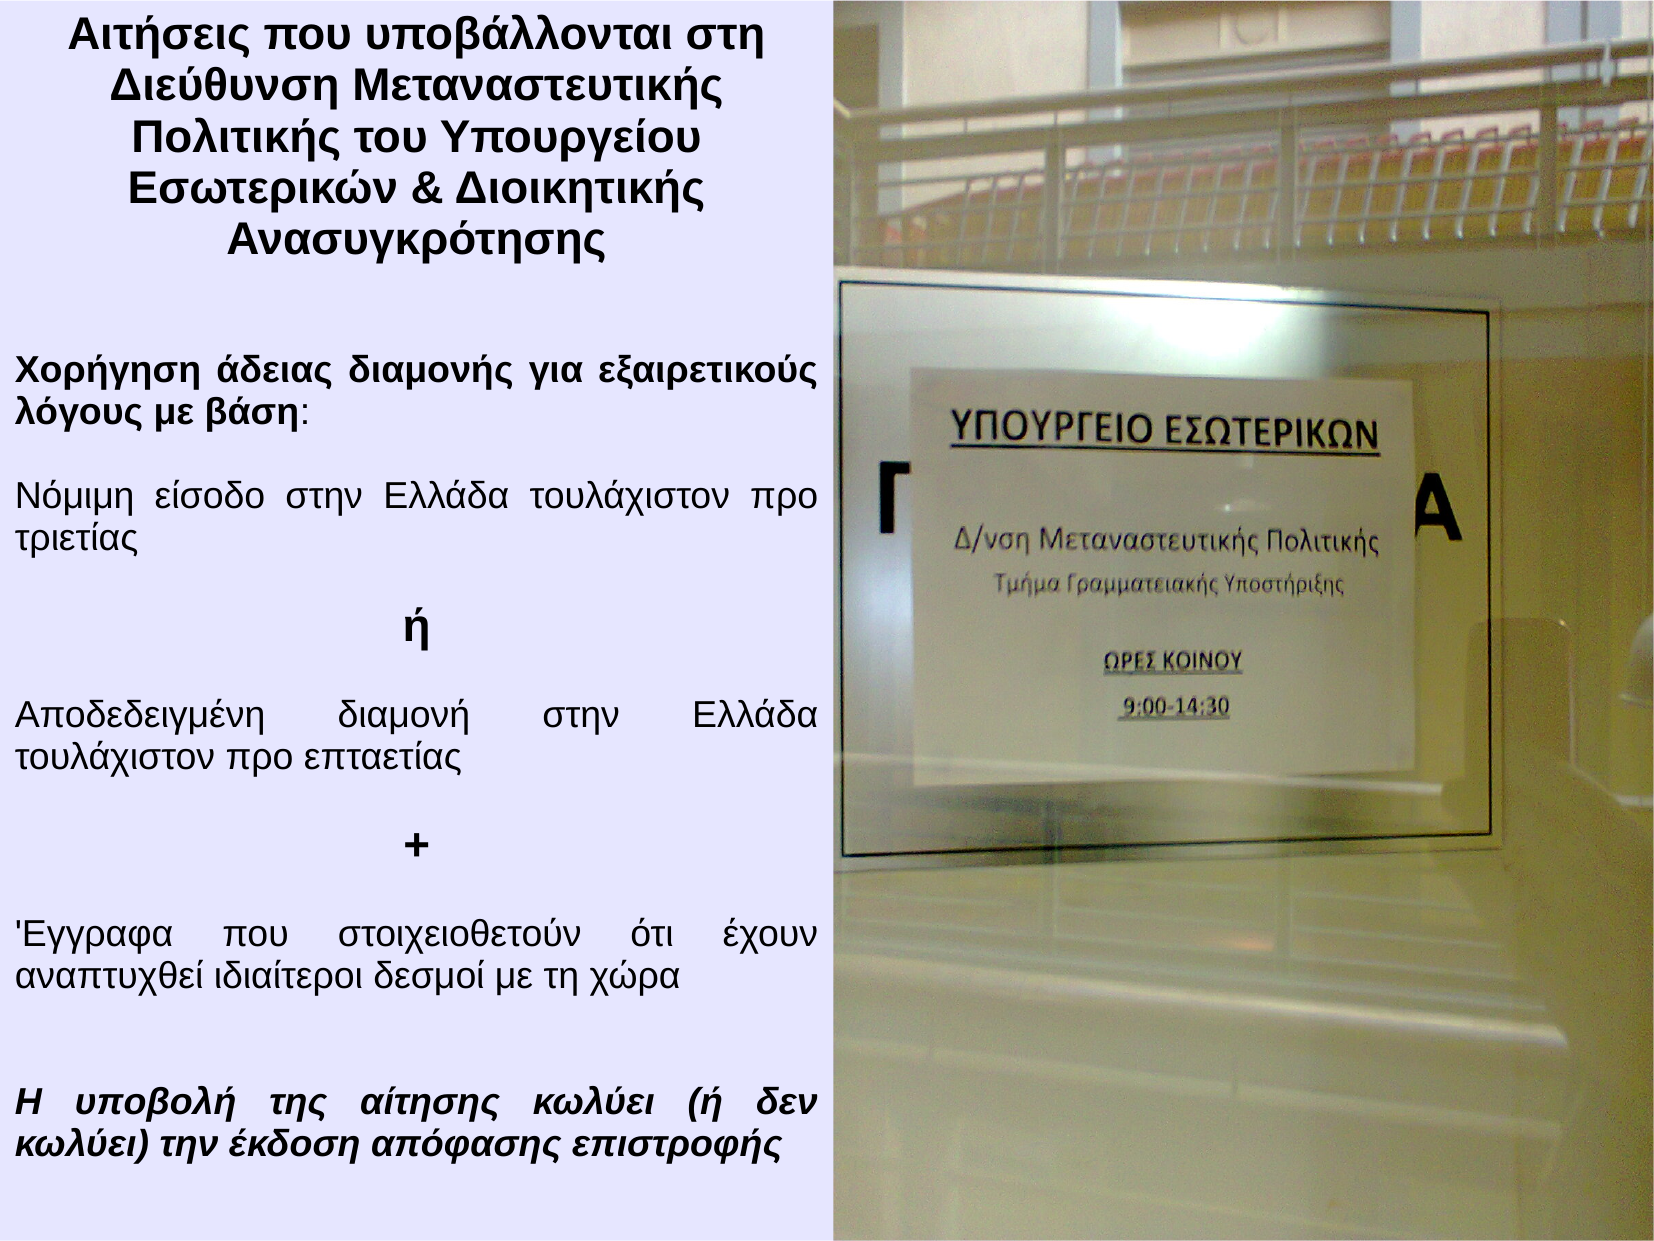

Αιτήσεις που υποβάλλονται στη Διεύθυνση Μεταναστευτικής Πολιτικής του Υπουργείου Εσωτερικών & Διοικητικής Ανασυγκρότησης
Χορήγηση άδειας διαμονής για εξαιρετικούς λόγους με βάση:
Νόμιμη είσοδο στην Ελλάδα τουλάχιστον προ τριετίας
ή
Αποδεδειγμένη διαμονή στην Ελλάδα τουλάχιστον προ επταετίας
+
'Εγγραφα που στοιχειοθετούν ότι έχουν αναπτυχθεί ιδιαίτεροι δεσμοί με τη χώρα
Η υποβολή της αίτησης κωλύει (ή δεν κωλύει) την έκδοση απόφασης επιστροφής